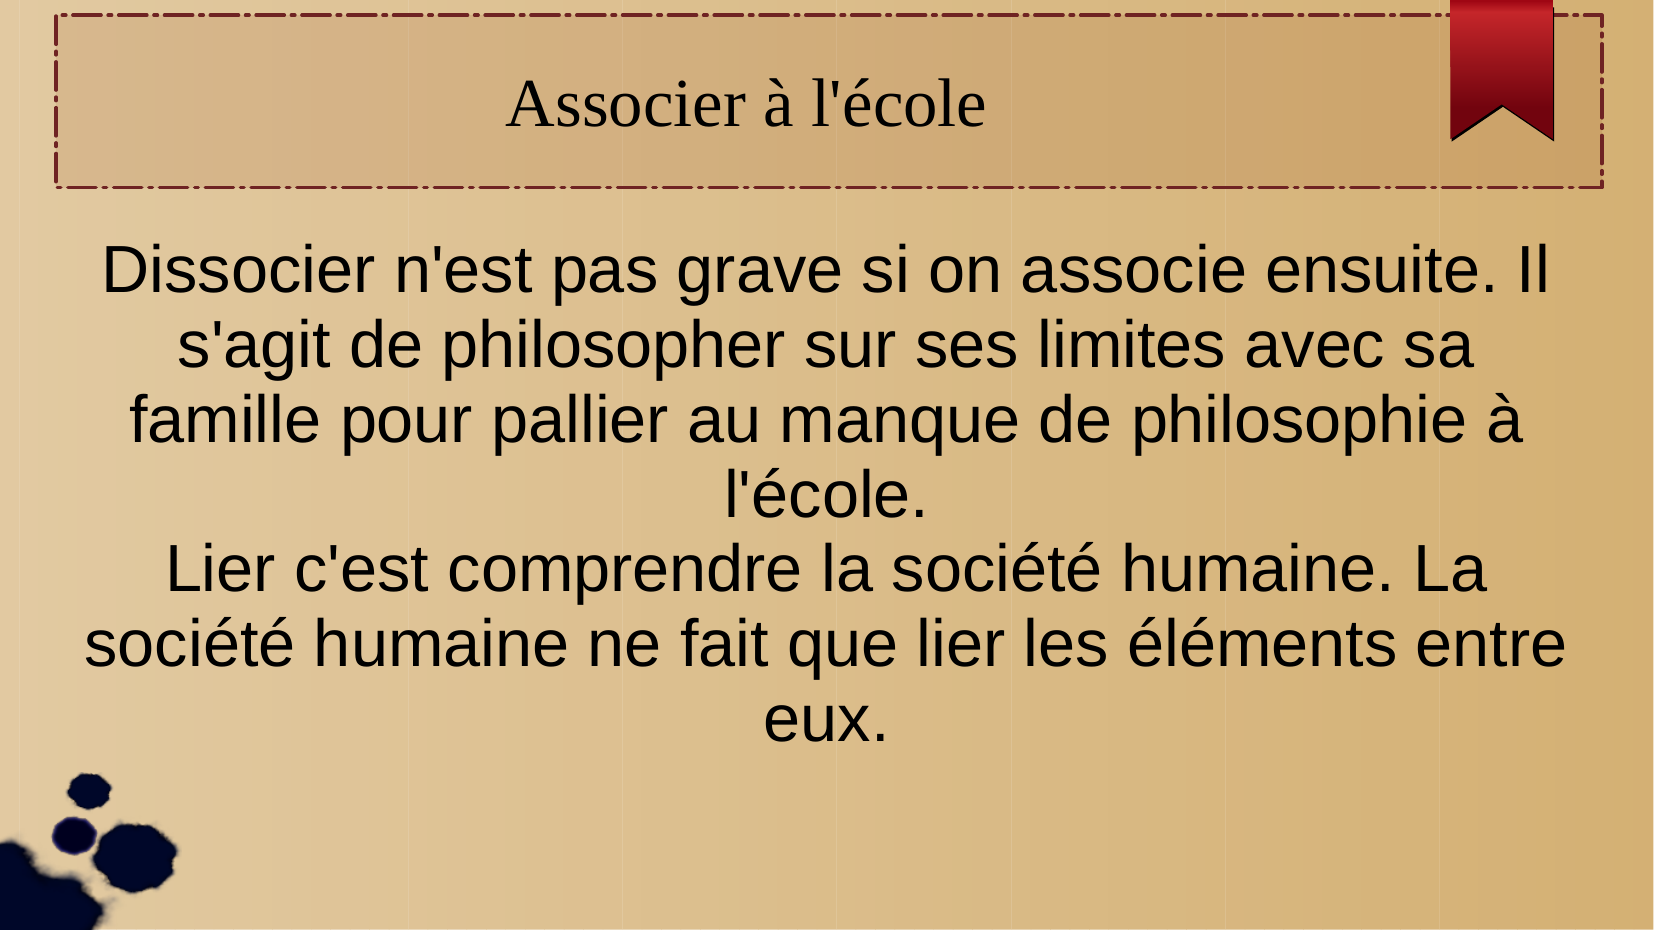

# Associer à l'école
Dissocier n'est pas grave si on associe ensuite. Il s'agit de philosopher sur ses limites avec sa famille pour pallier au manque de philosophie à l'école.
Lier c'est comprendre la société humaine. La société humaine ne fait que lier les éléments entre eux.